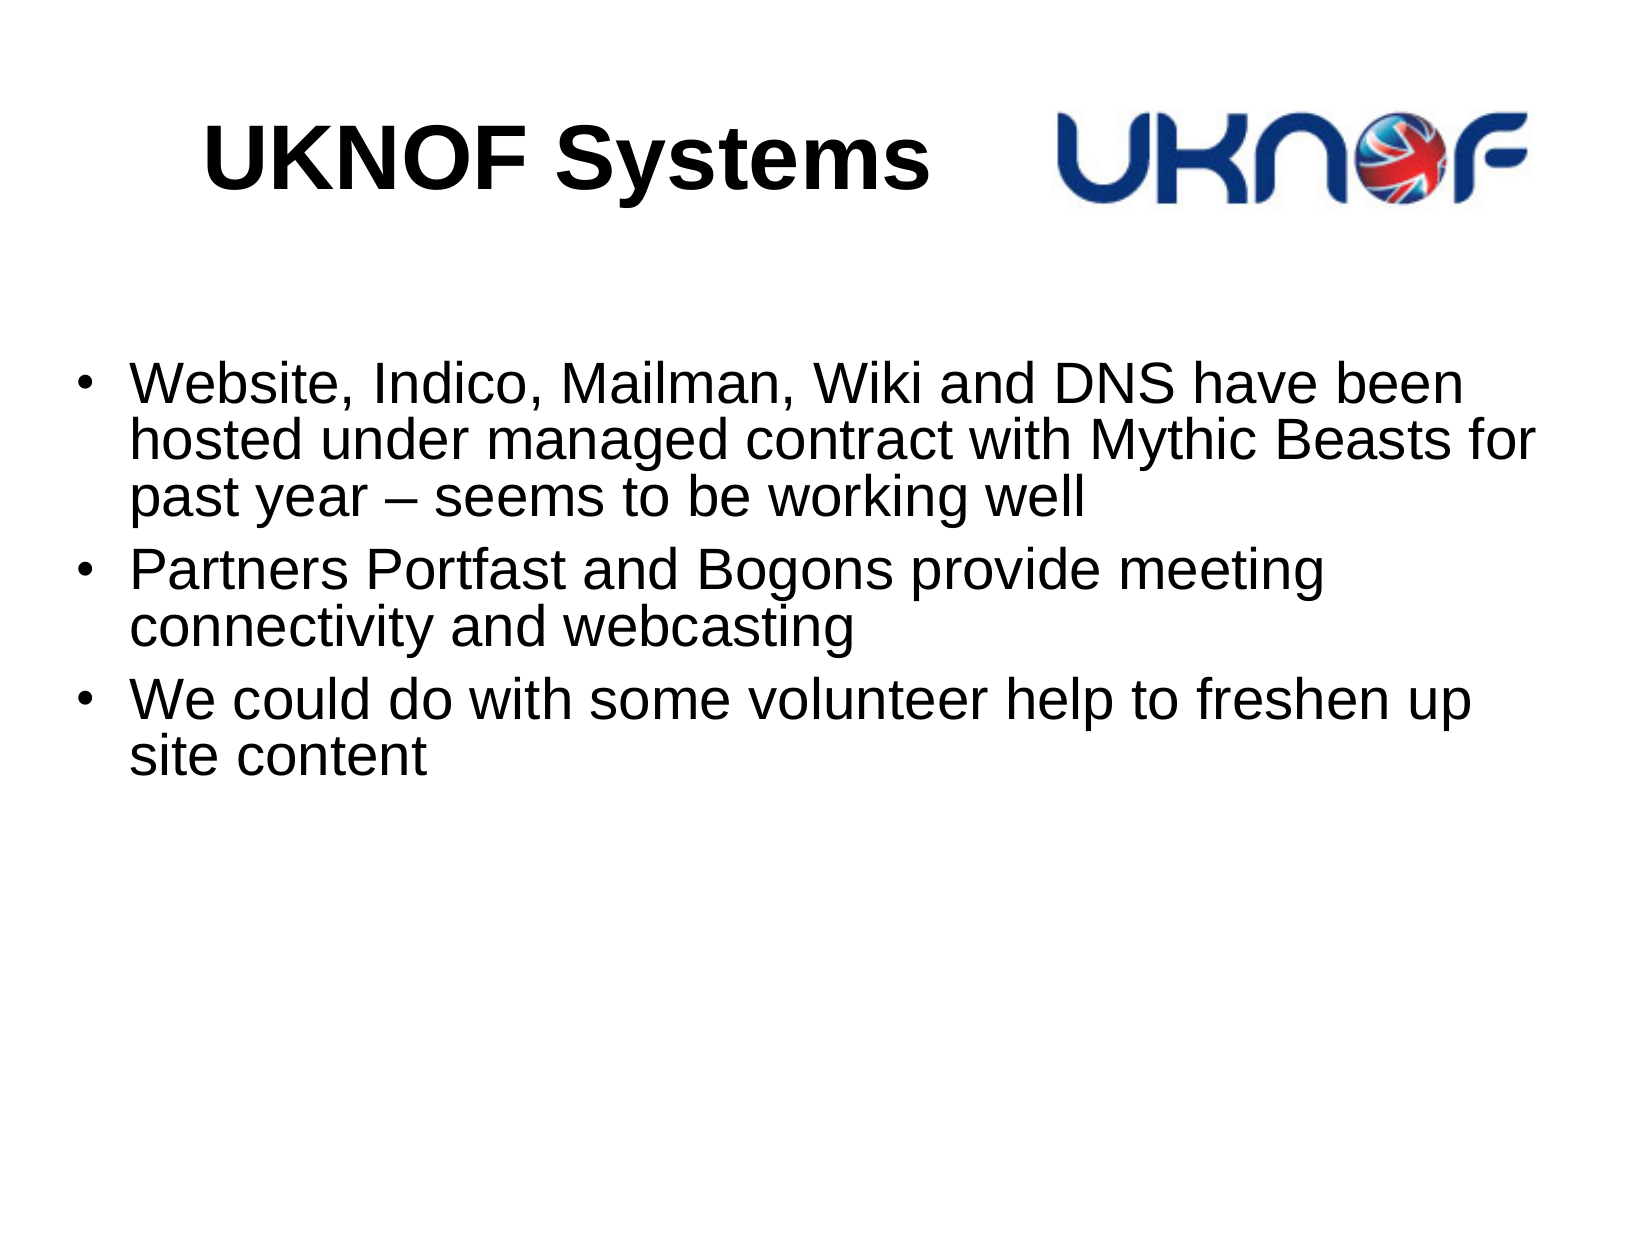

# UKNOF Systems
Website, Indico, Mailman, Wiki and DNS have been hosted under managed contract with Mythic Beasts for past year – seems to be working well
Partners Portfast and Bogons provide meeting connectivity and webcasting
We could do with some volunteer help to freshen up site content